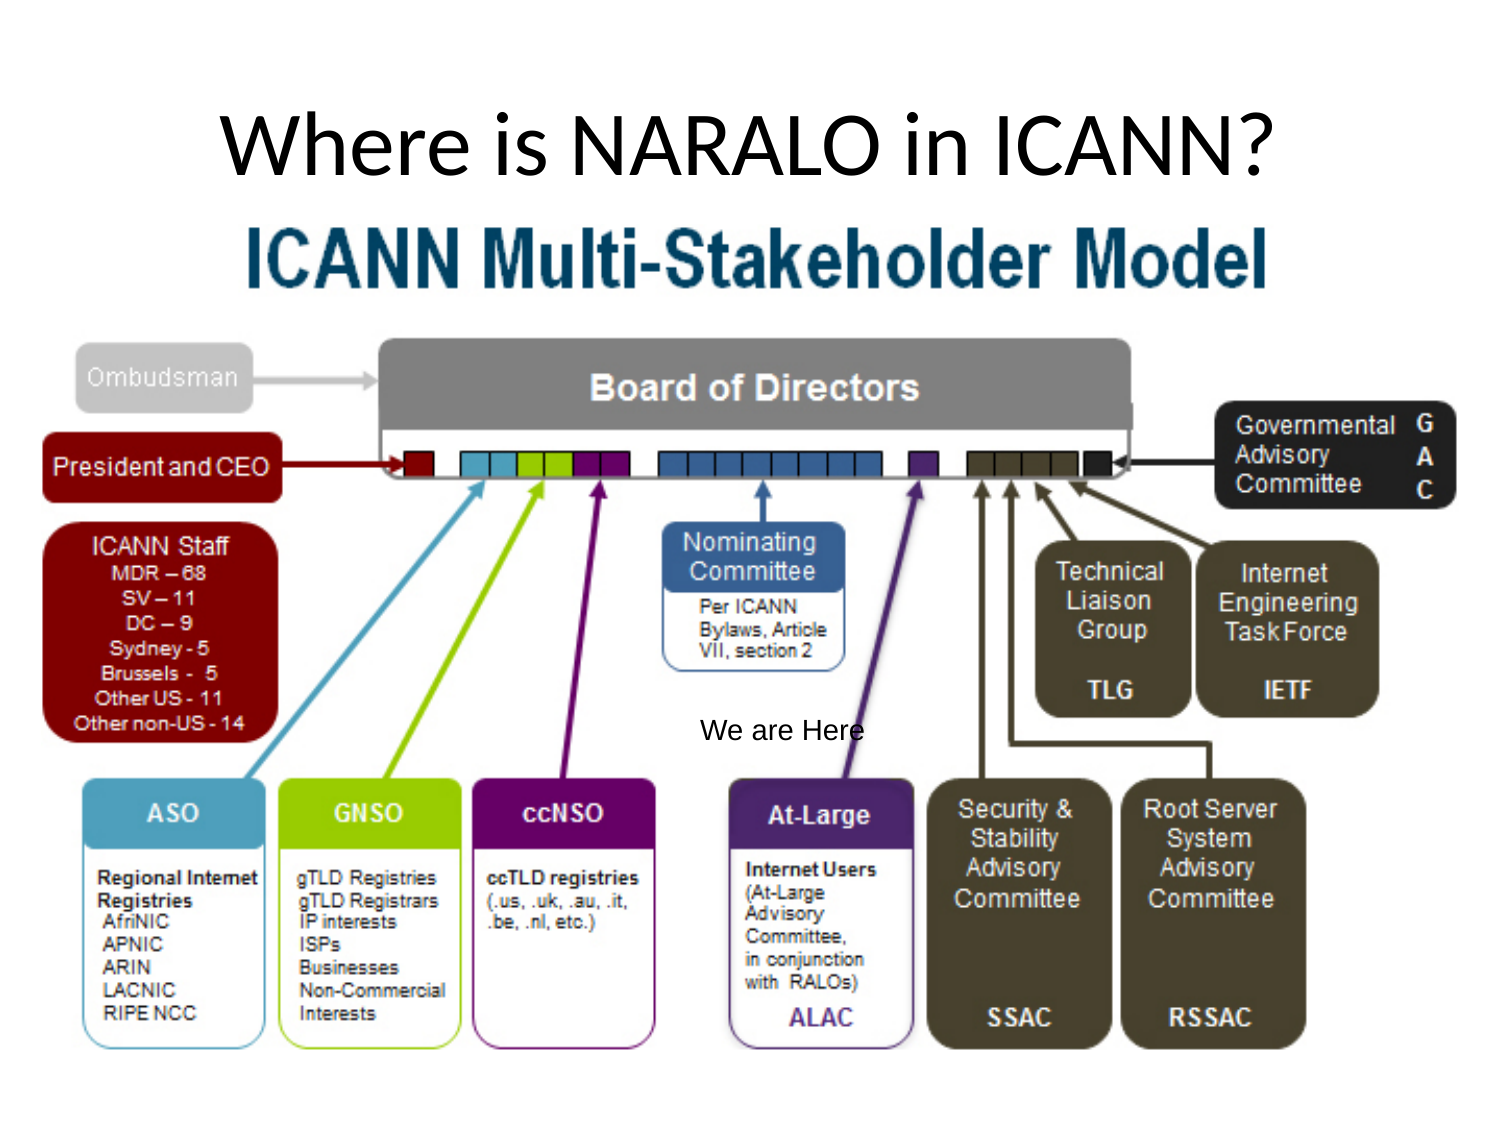

# Where is NARALO in ICANN?
We are Here